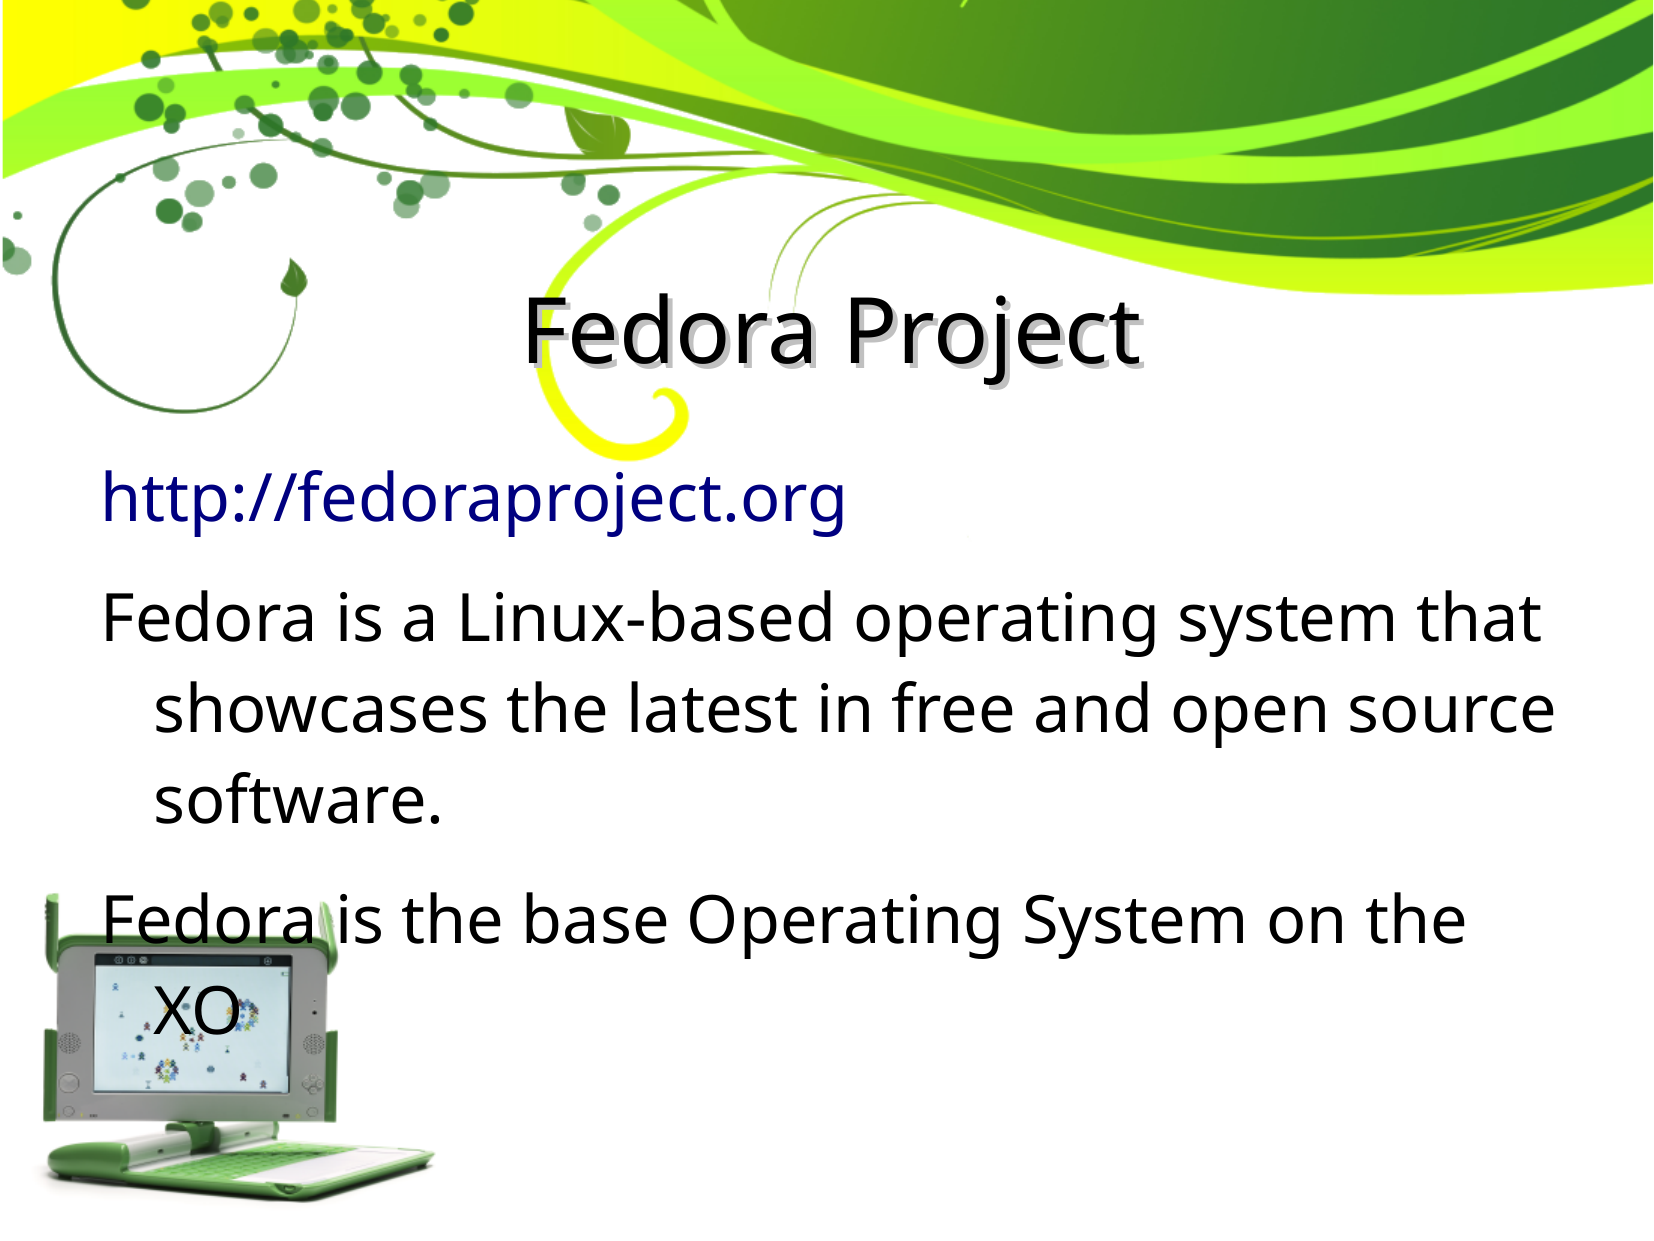

# Fedora Project
http://fedoraproject.org
Fedora is a Linux-based operating system that showcases the latest in free and open source software.
Fedora is the base Operating System on the XO